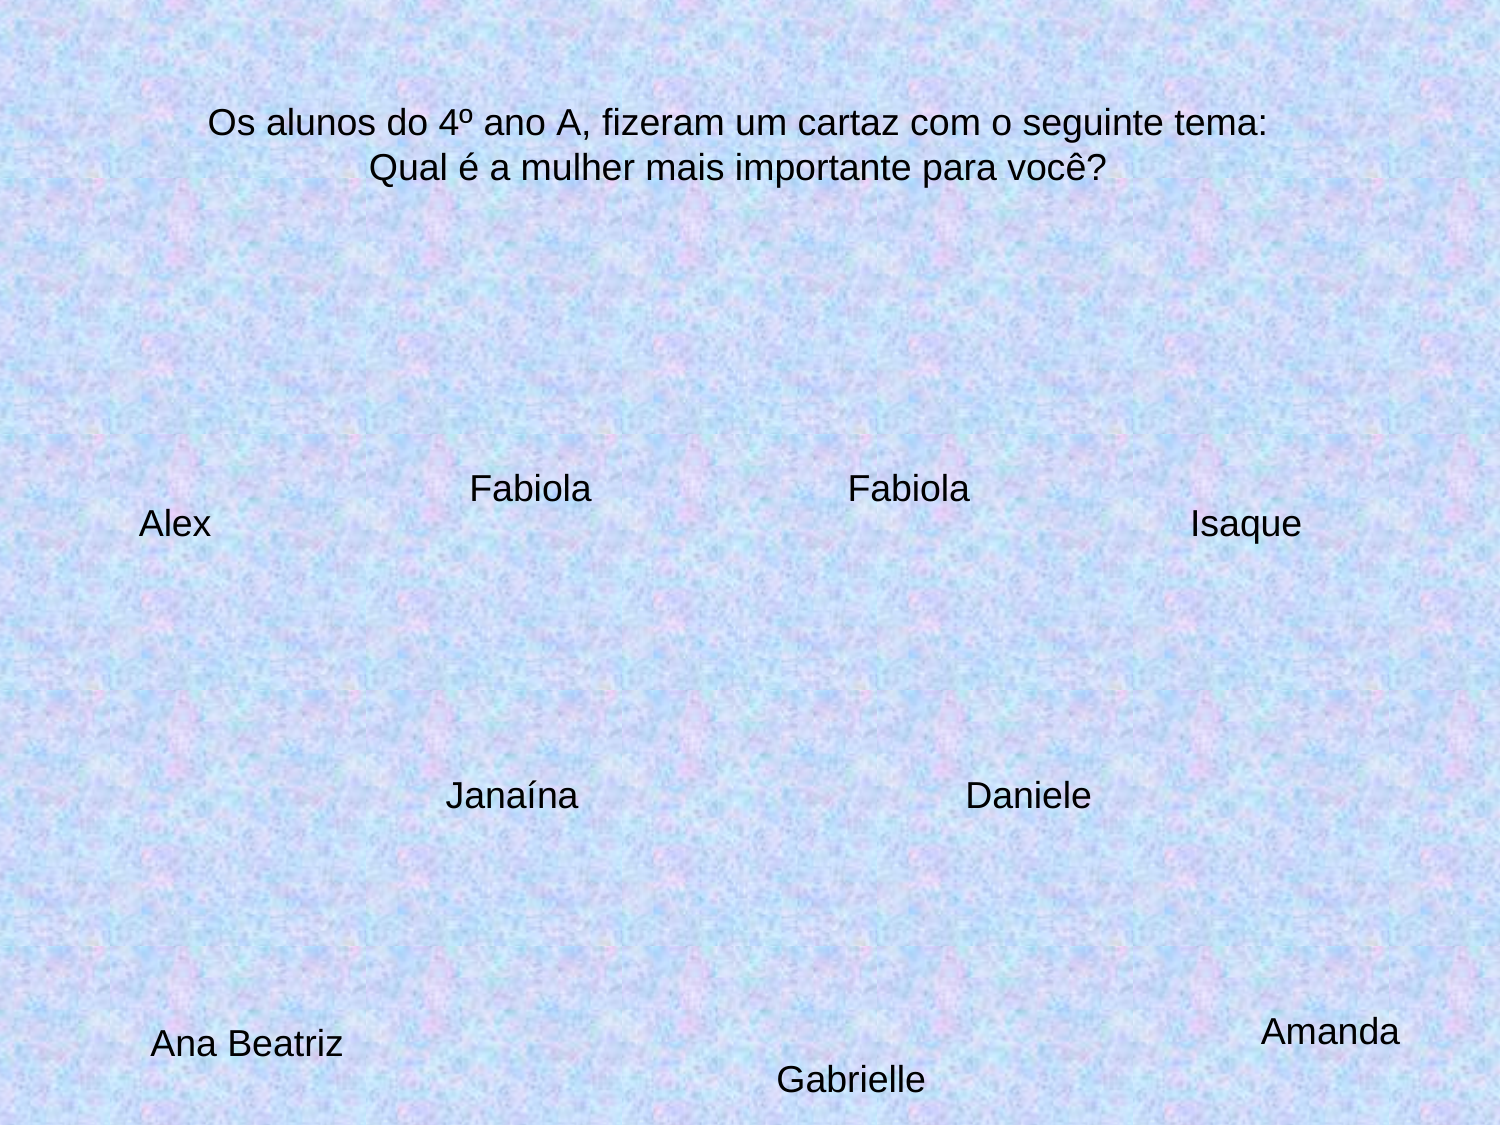

Os alunos do 4º ano A, fizeram um cartaz com o seguinte tema:
Qual é a mulher mais importante para você?
Fabiola
Fabiola
Alex
Isaque
Janaína
Daniele
Amanda
Ana Beatriz
Gabrielle